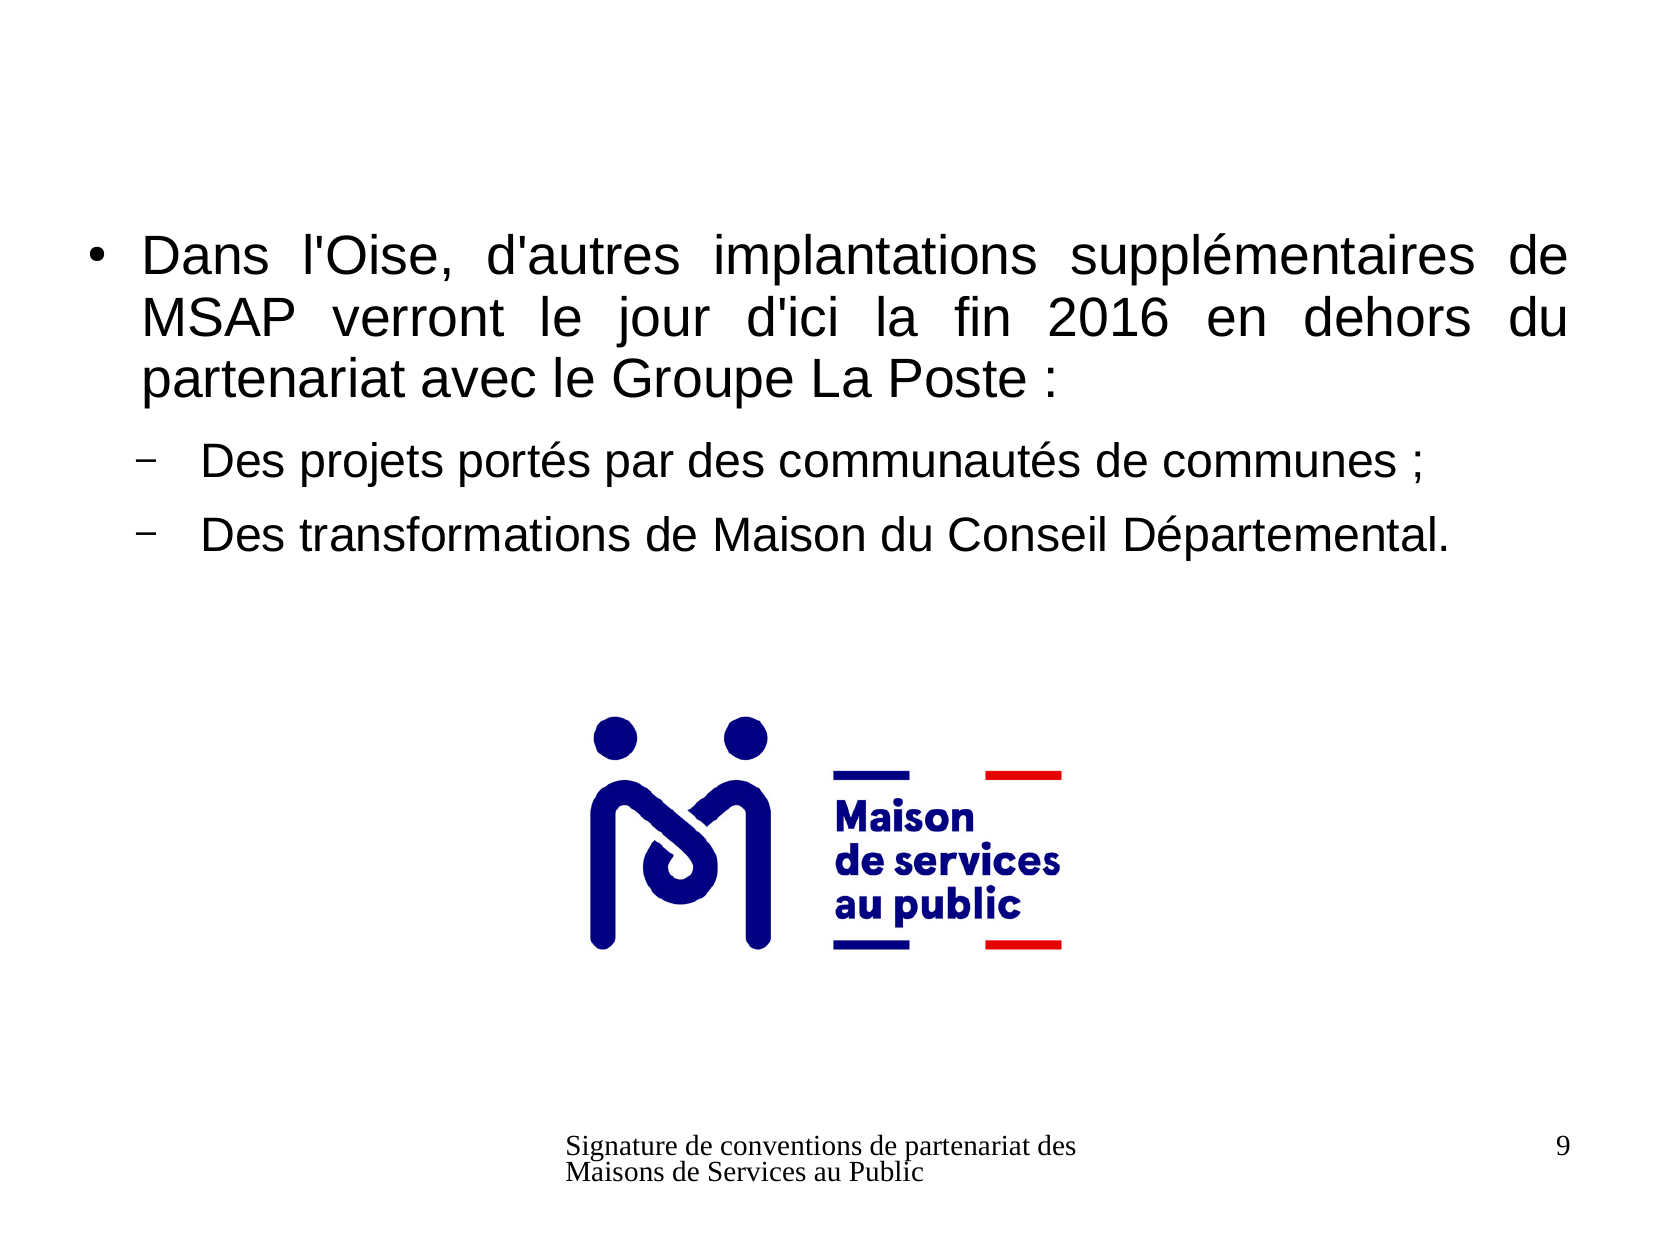

# Dans l'Oise, d'autres implantations supplémentaires de MSAP verront le jour d'ici la fin 2016 en dehors du partenariat avec le Groupe La Poste :
Des projets portés par des communautés de communes ;
Des transformations de Maison du Conseil Départemental.
Signature de conventions de partenariat des Maisons de Services au Public
9